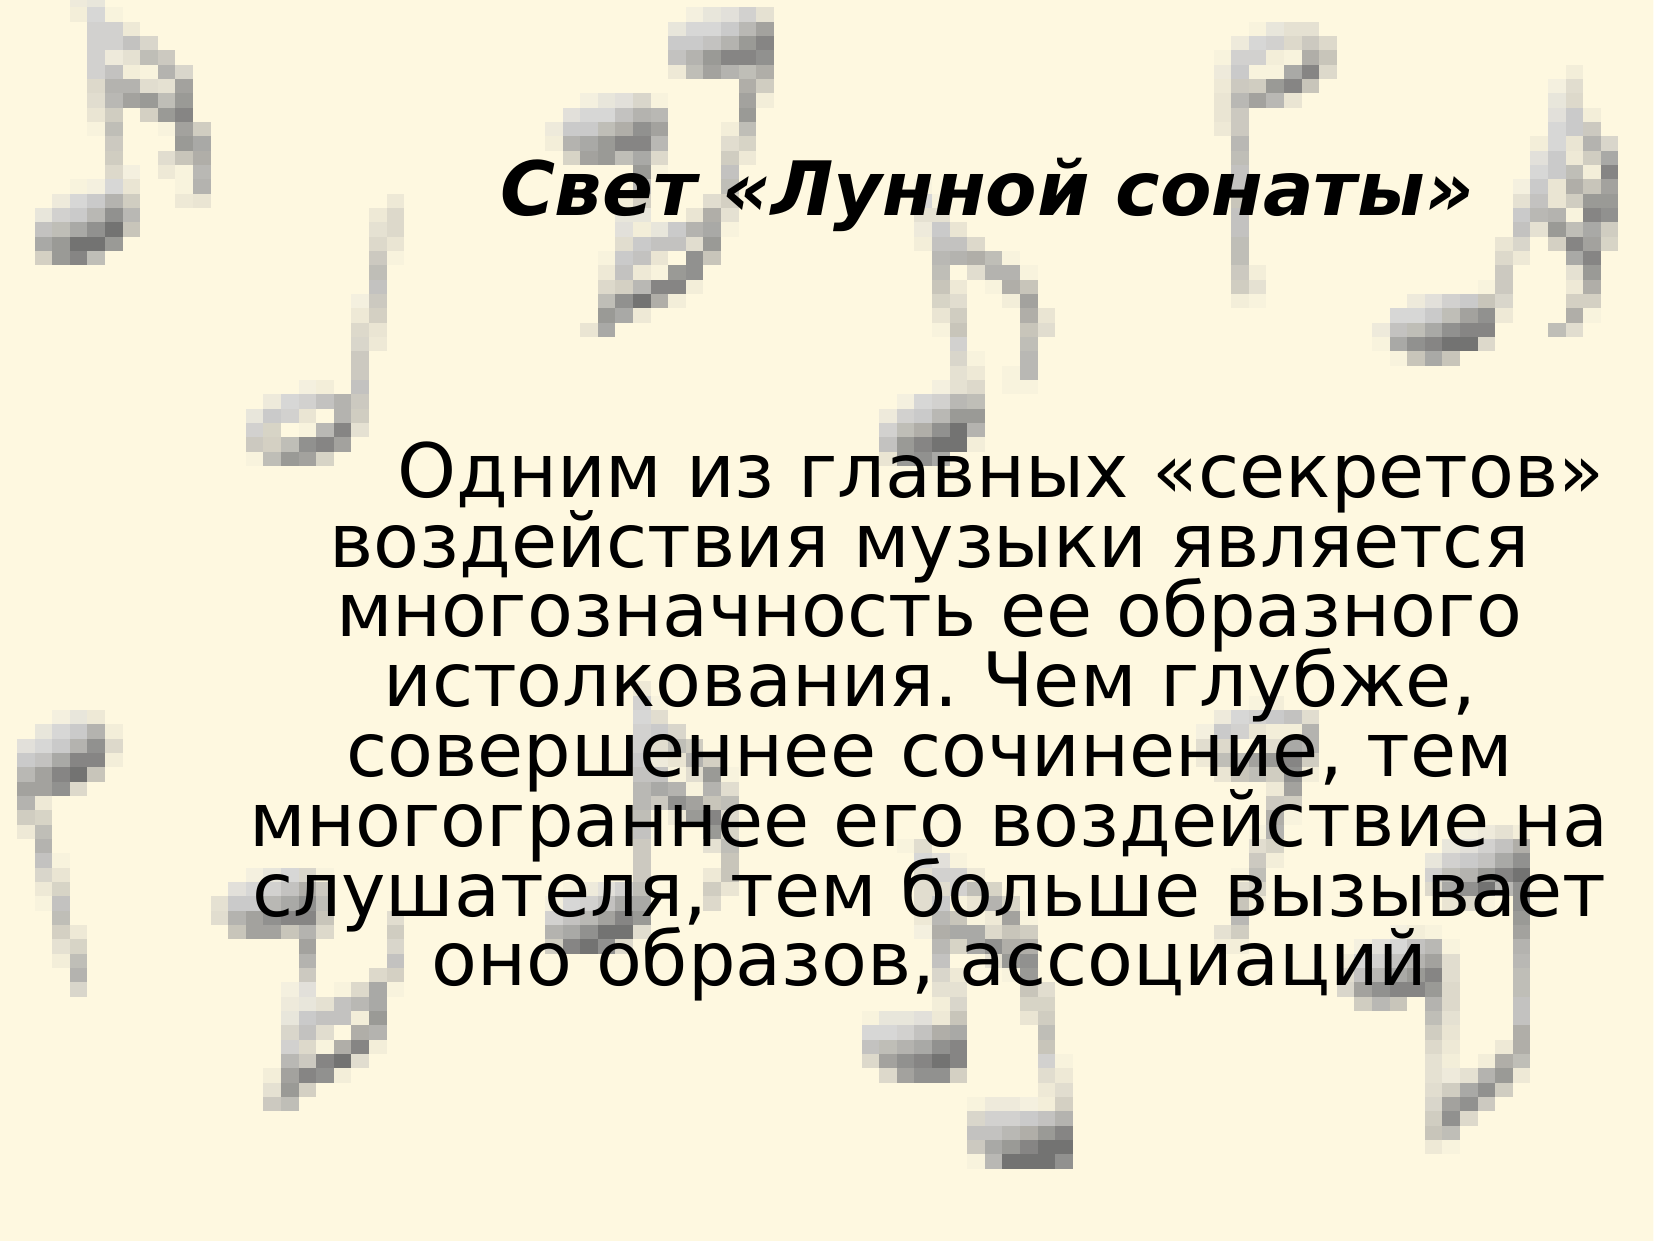

# Свет «Лунной сонаты» Одним из главных «секретов» воздействия музыки является многозначность ее образного истолкования. Чем глубже, совершеннее сочинение, тем многограннее его воздействие на слушателя, тем больше вызывает оно образов, ассоциаций